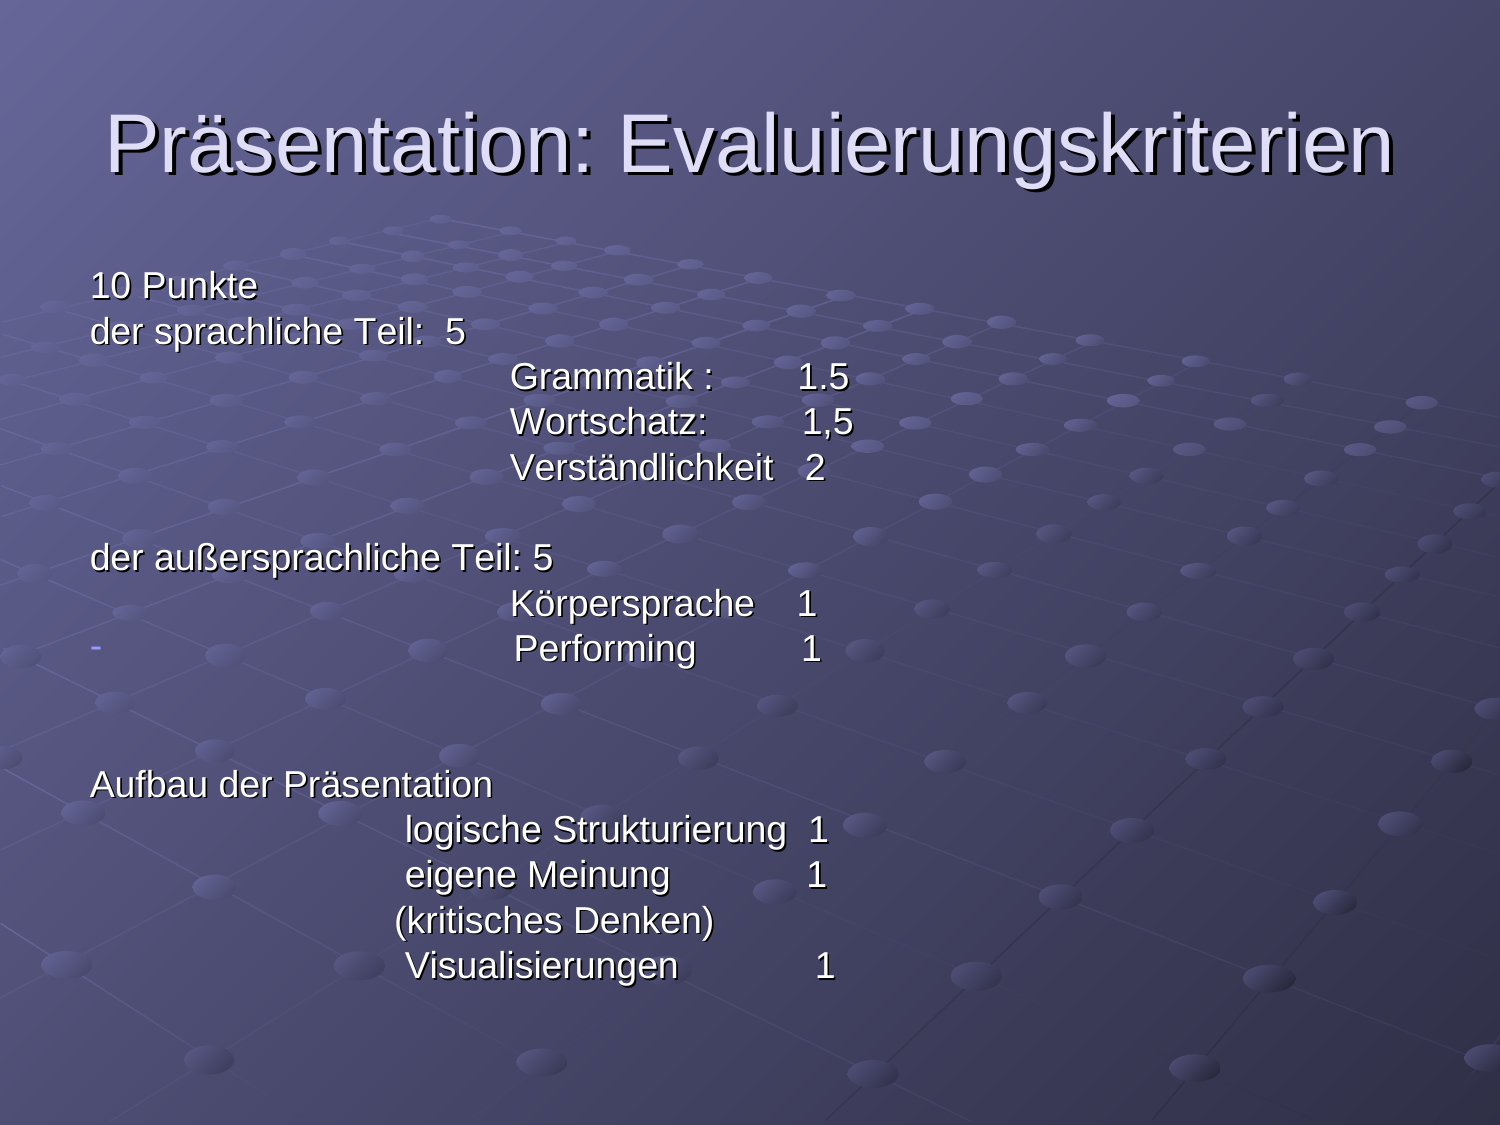

# Präsentation: Evaluierungskriterien
10 Punkte
der sprachliche Teil: 5
 Grammatik : 1.5
 Wortschatz: 1,5
 Verständlichkeit 2
der außersprachliche Teil: 5
 Körpersprache 1
 Performing 1
Aufbau der Präsentation
 logische Strukturierung 1
 eigene Meinung 1
 (kritisches Denken)
 Visualisierungen 1